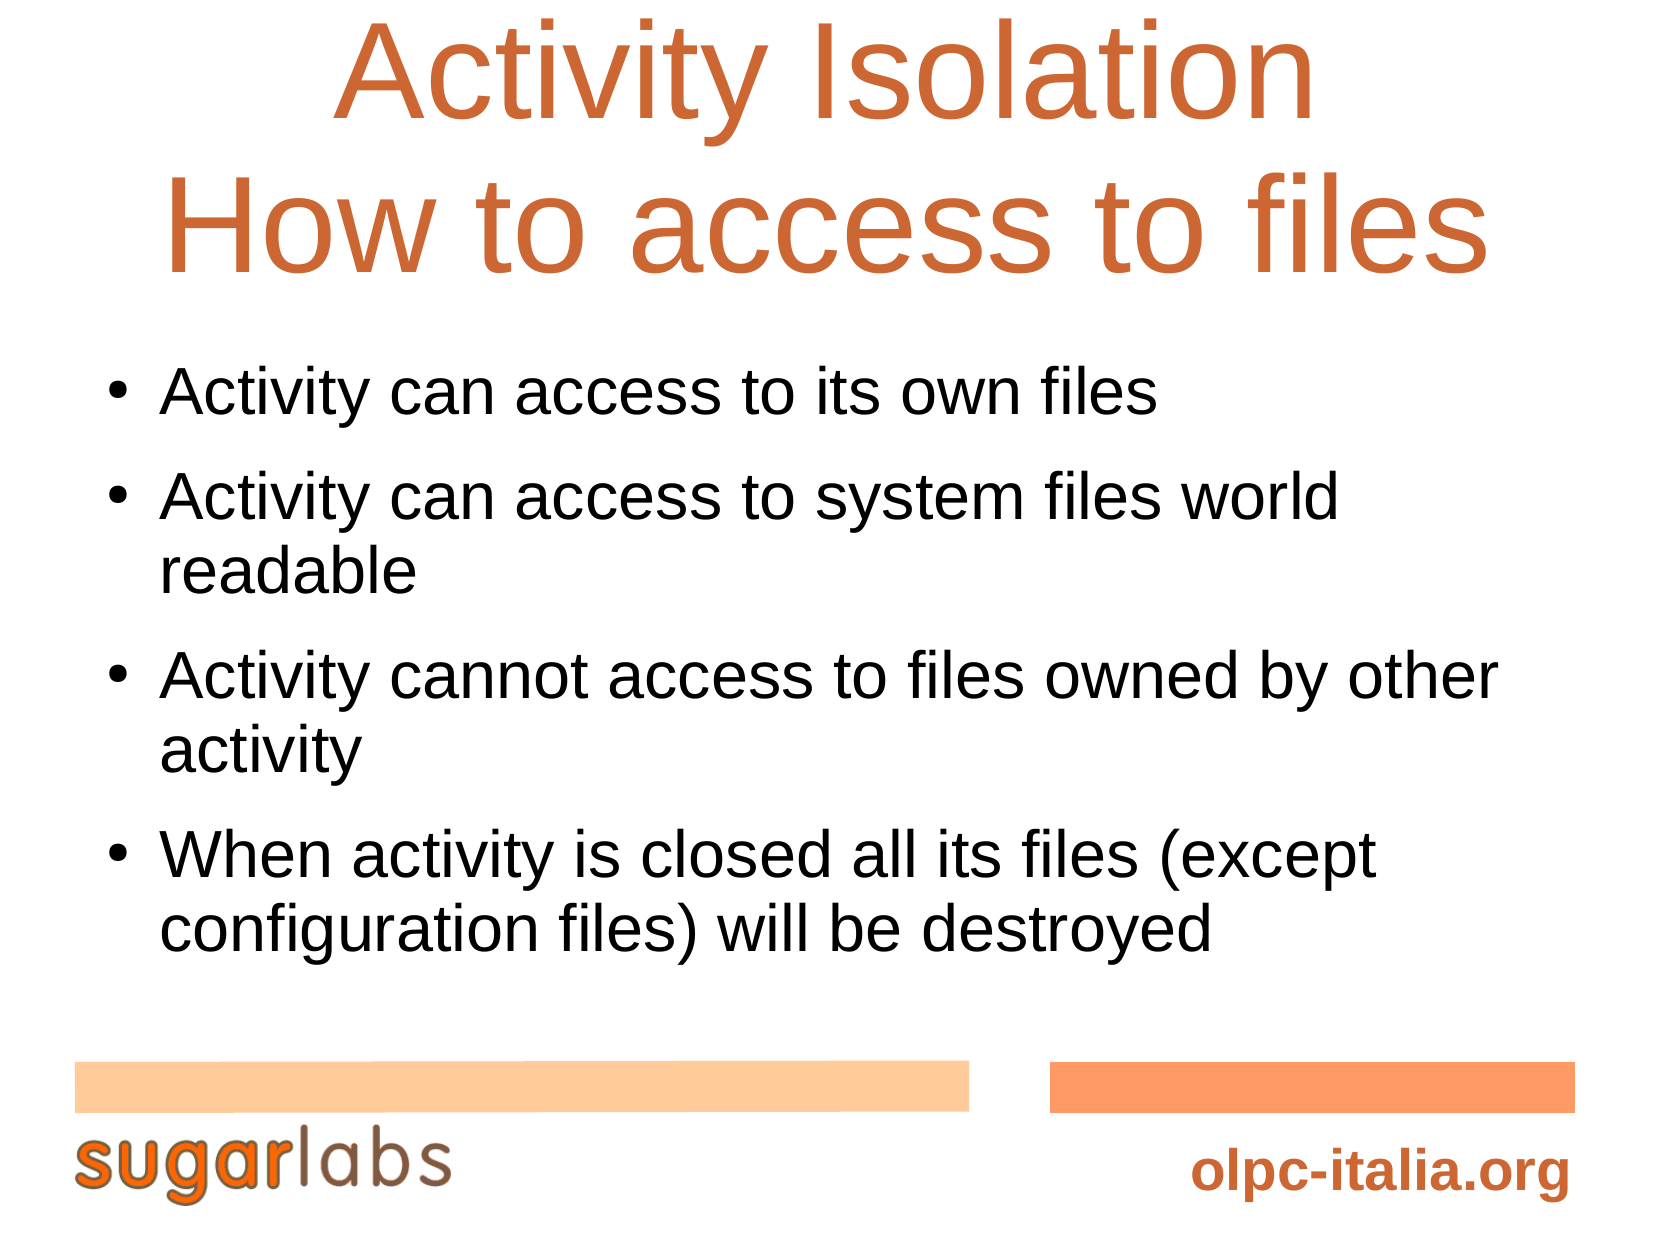

# Activity Isolation How to access to files
Activity can access to its own files
Activity can access to system files world readable
Activity cannot access to files owned by other activity
When activity is closed all its files (except configuration files) will be destroyed